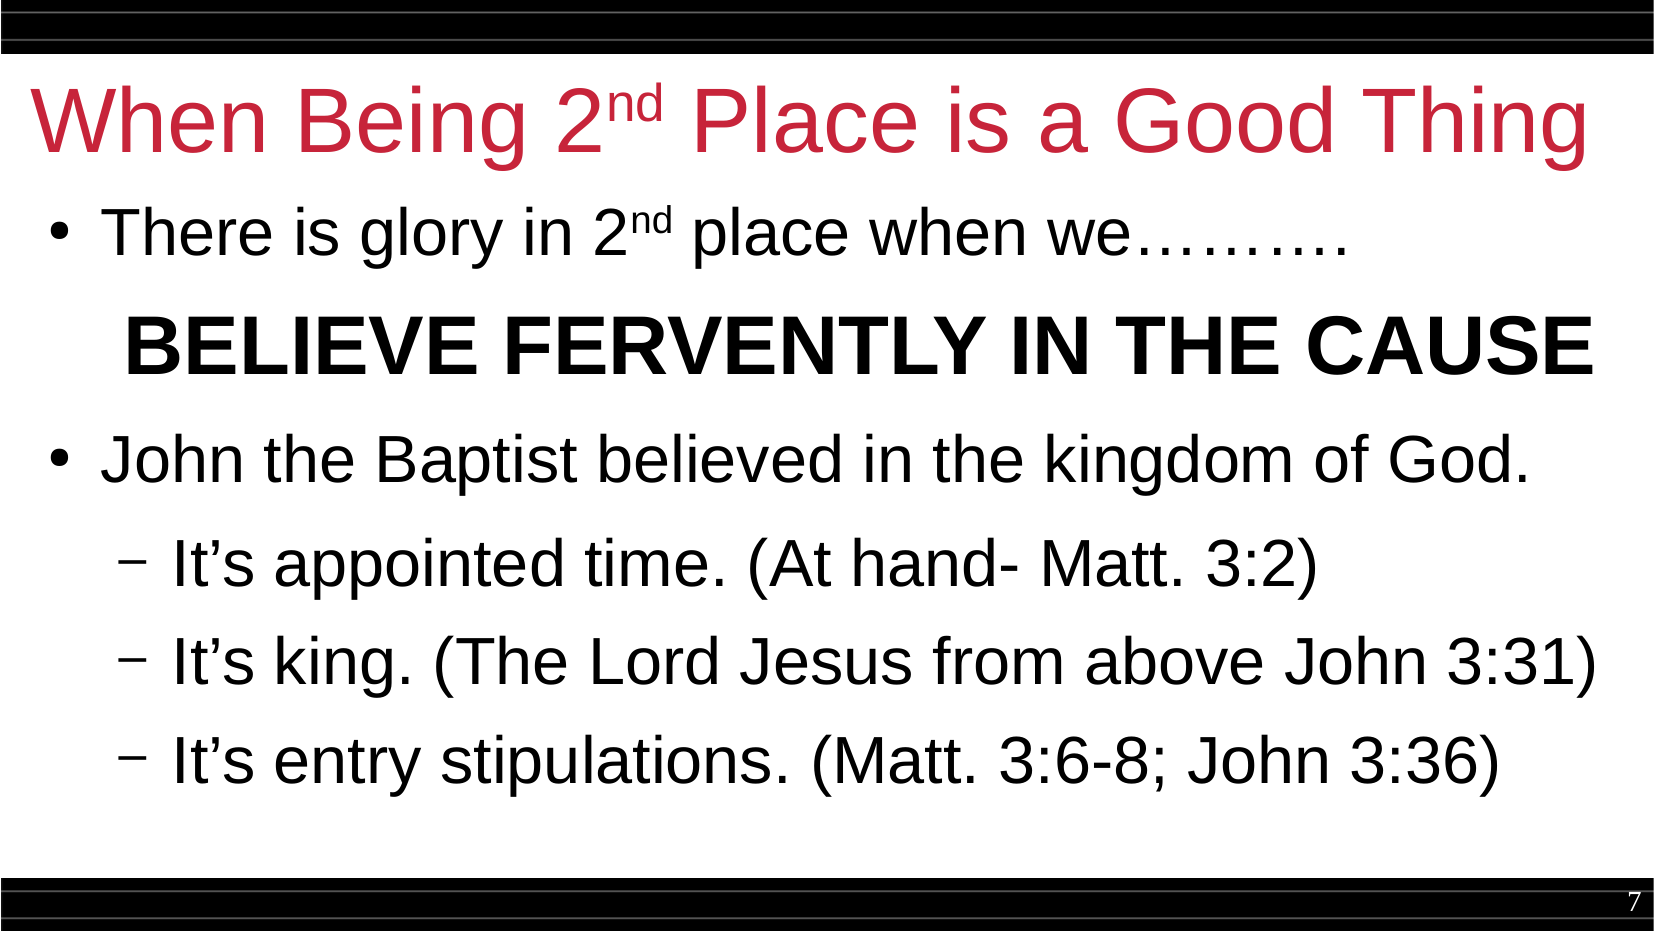

# When Being 2nd Place is a Good Thing
There is glory in 2nd place when we……….
BELIEVE FERVENTLY IN THE CAUSE
John the Baptist believed in the kingdom of God.
It’s appointed time. (At hand- Matt. 3:2)
It’s king. (The Lord Jesus from above John 3:31)
It’s entry stipulations. (Matt. 3:6-8; John 3:36)